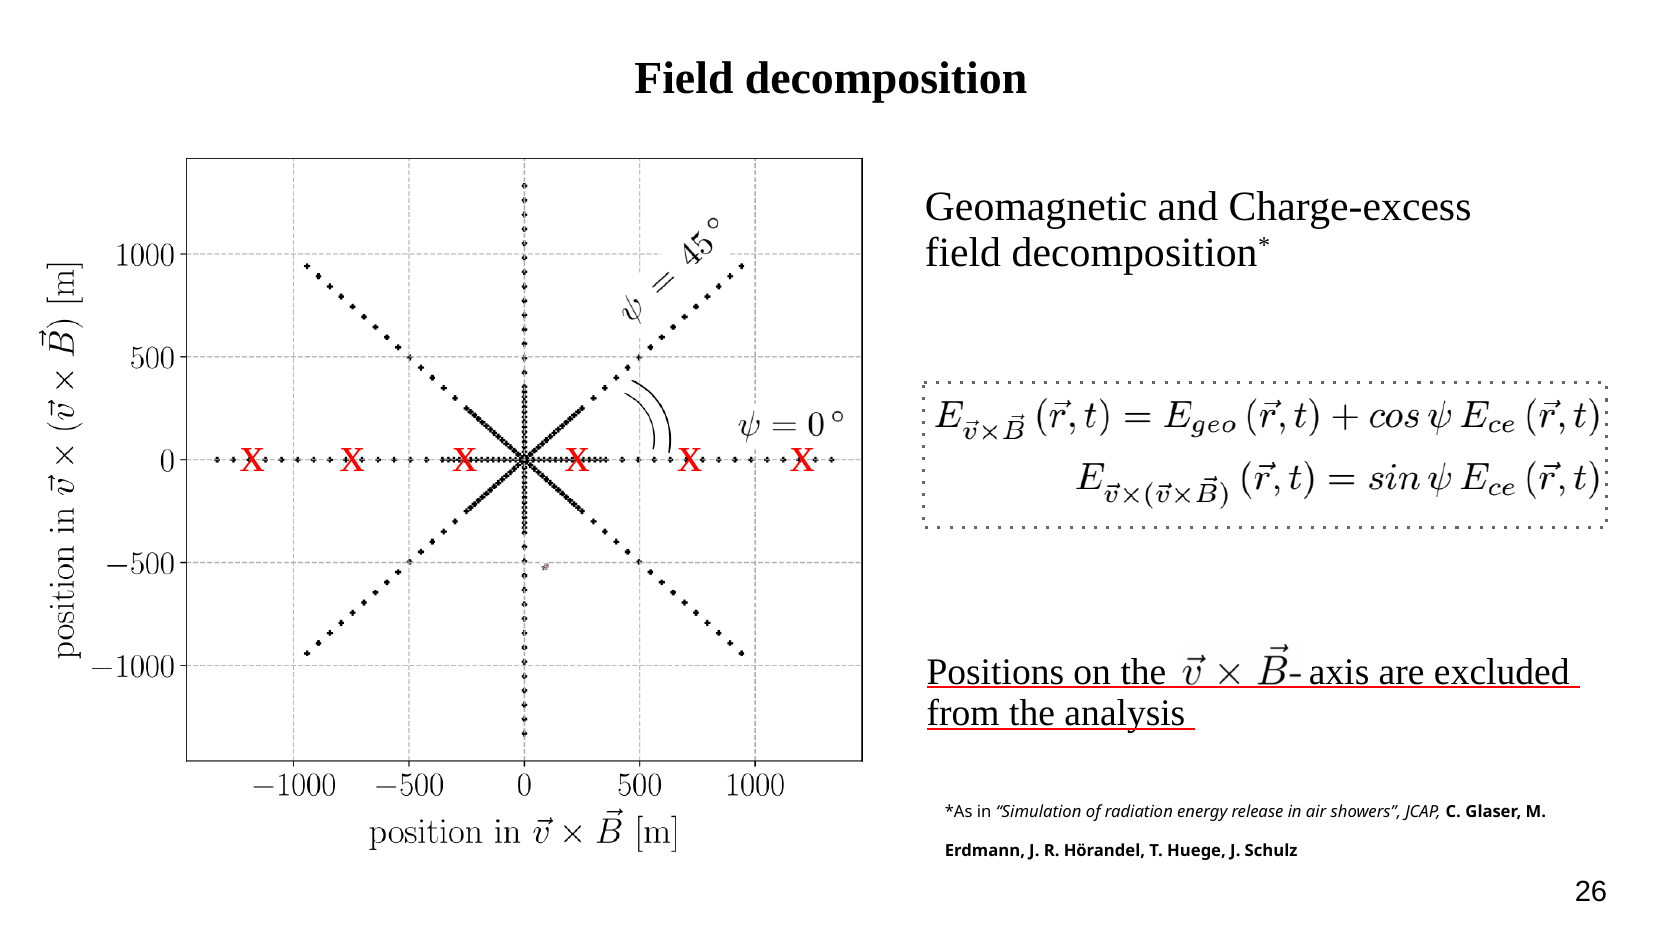

Field decomposition
Geomagnetic and Charge-excess field decomposition*
x x x x x x
Positions on the axis are excluded
from the analysis
*As in “Simulation of radiation energy release in air showers”, JCAP, C. Glaser, M. Erdmann, J. R. Hörandel, T. Huege, J. Schulz